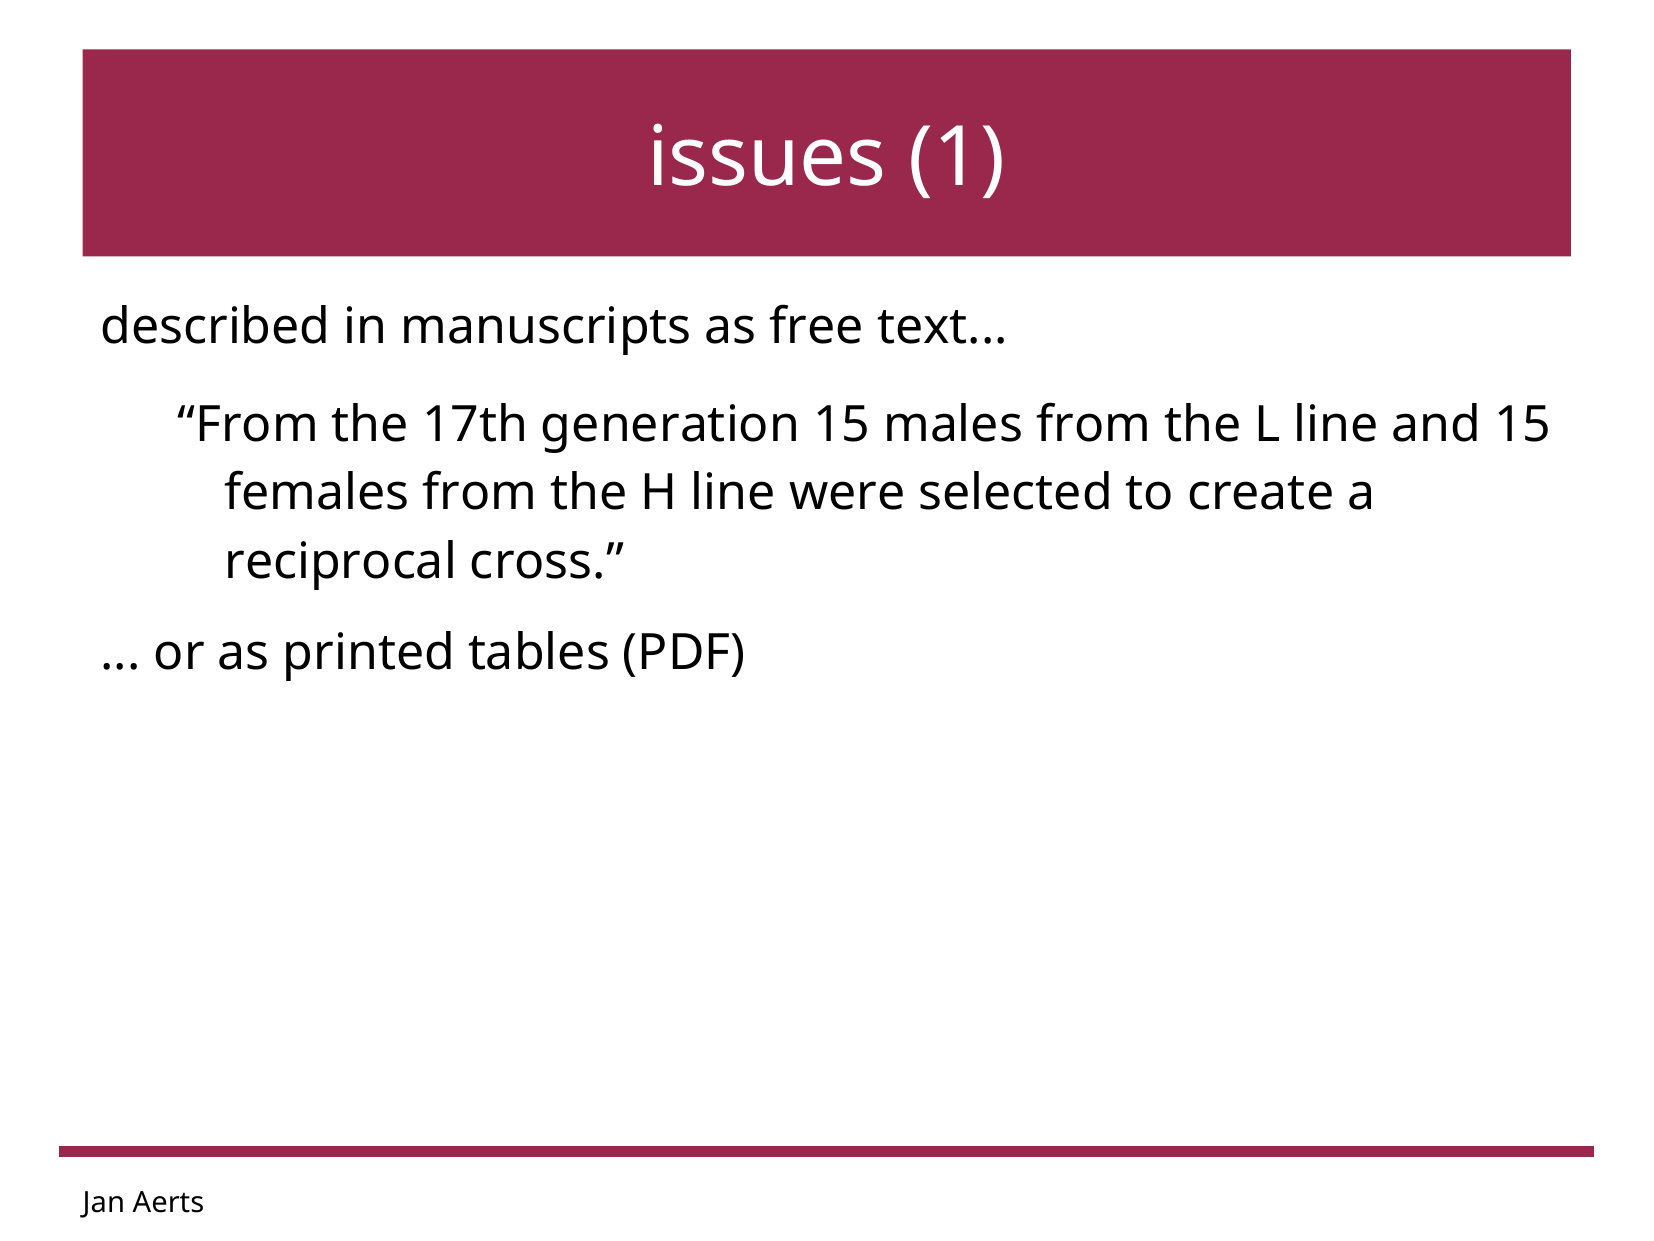

# issues (1)
described in manuscripts as free text...
“From the 17th generation 15 males from the L line and 15 females from the H line were selected to create a reciprocal cross.”
... or as printed tables (PDF)